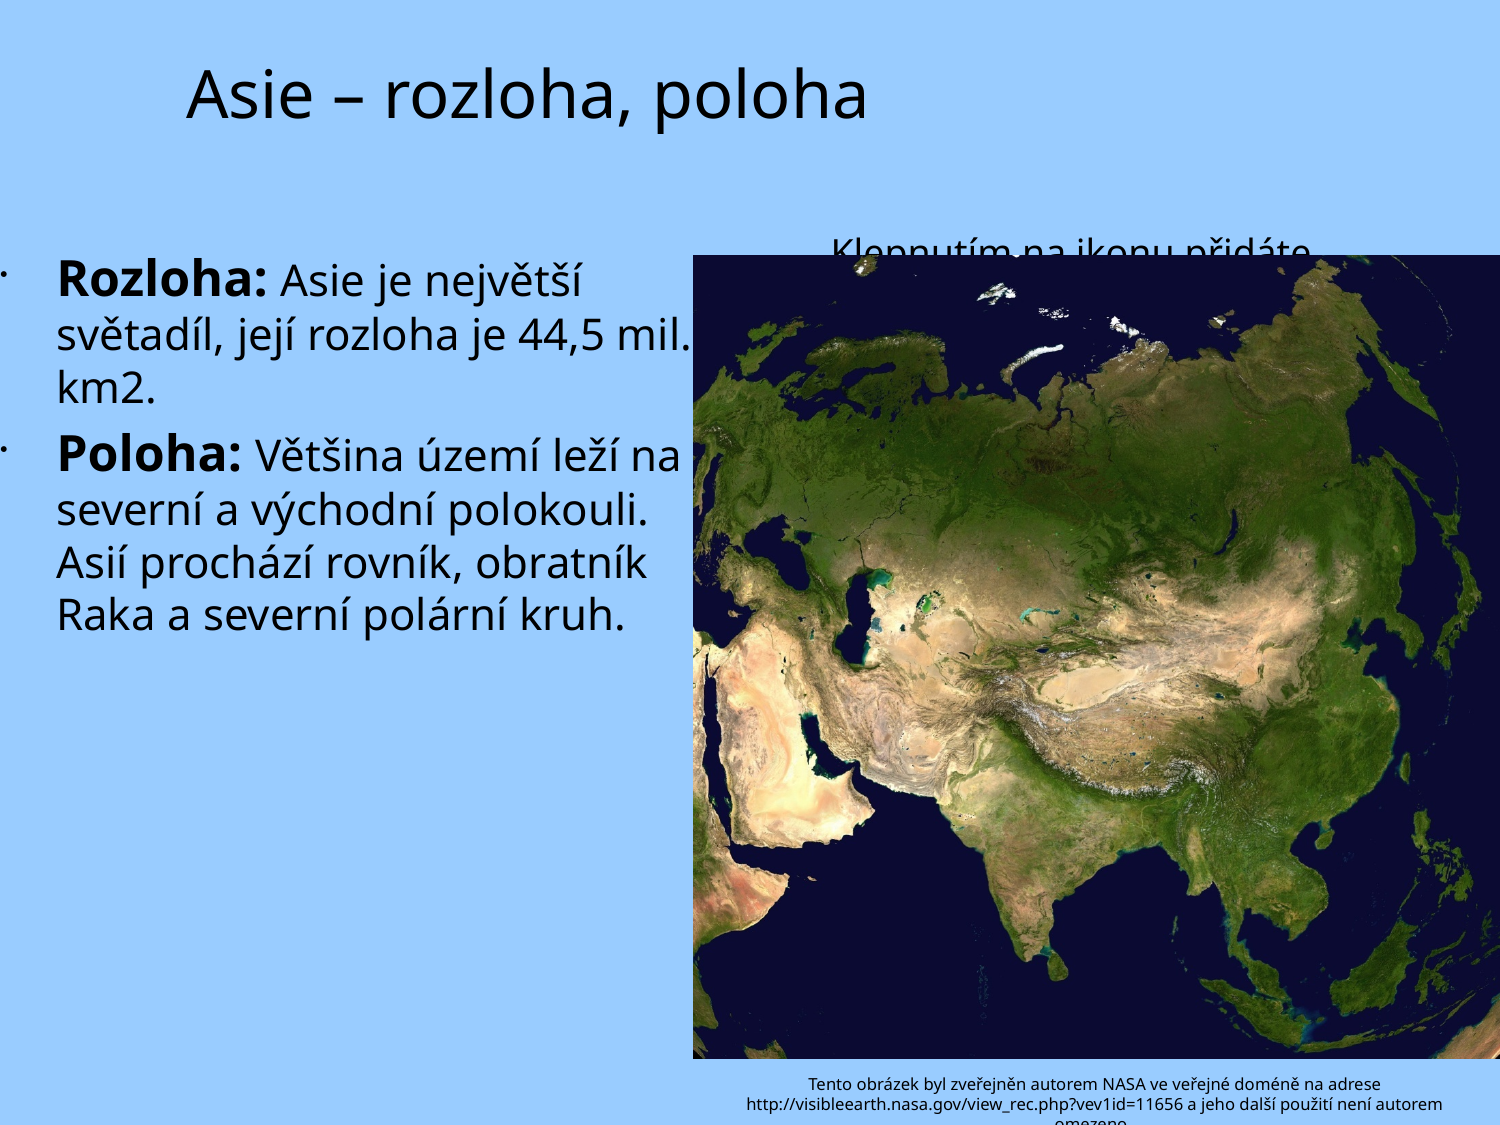

# Asie – rozloha, poloha
Rozloha: Asie je největší světadíl, její rozloha je 44,5 mil. km2.
Poloha: Většina území leží na severní a východní polokouli. Asií prochází rovník, obratník Raka a severní polární kruh.
Tento obrázek byl zveřejněn autorem NASA ve veřejné doméně na adrese http://visibleearth.nasa.gov/view_rec.php?vev1id=11656 a jeho další použití není autorem omezeno.